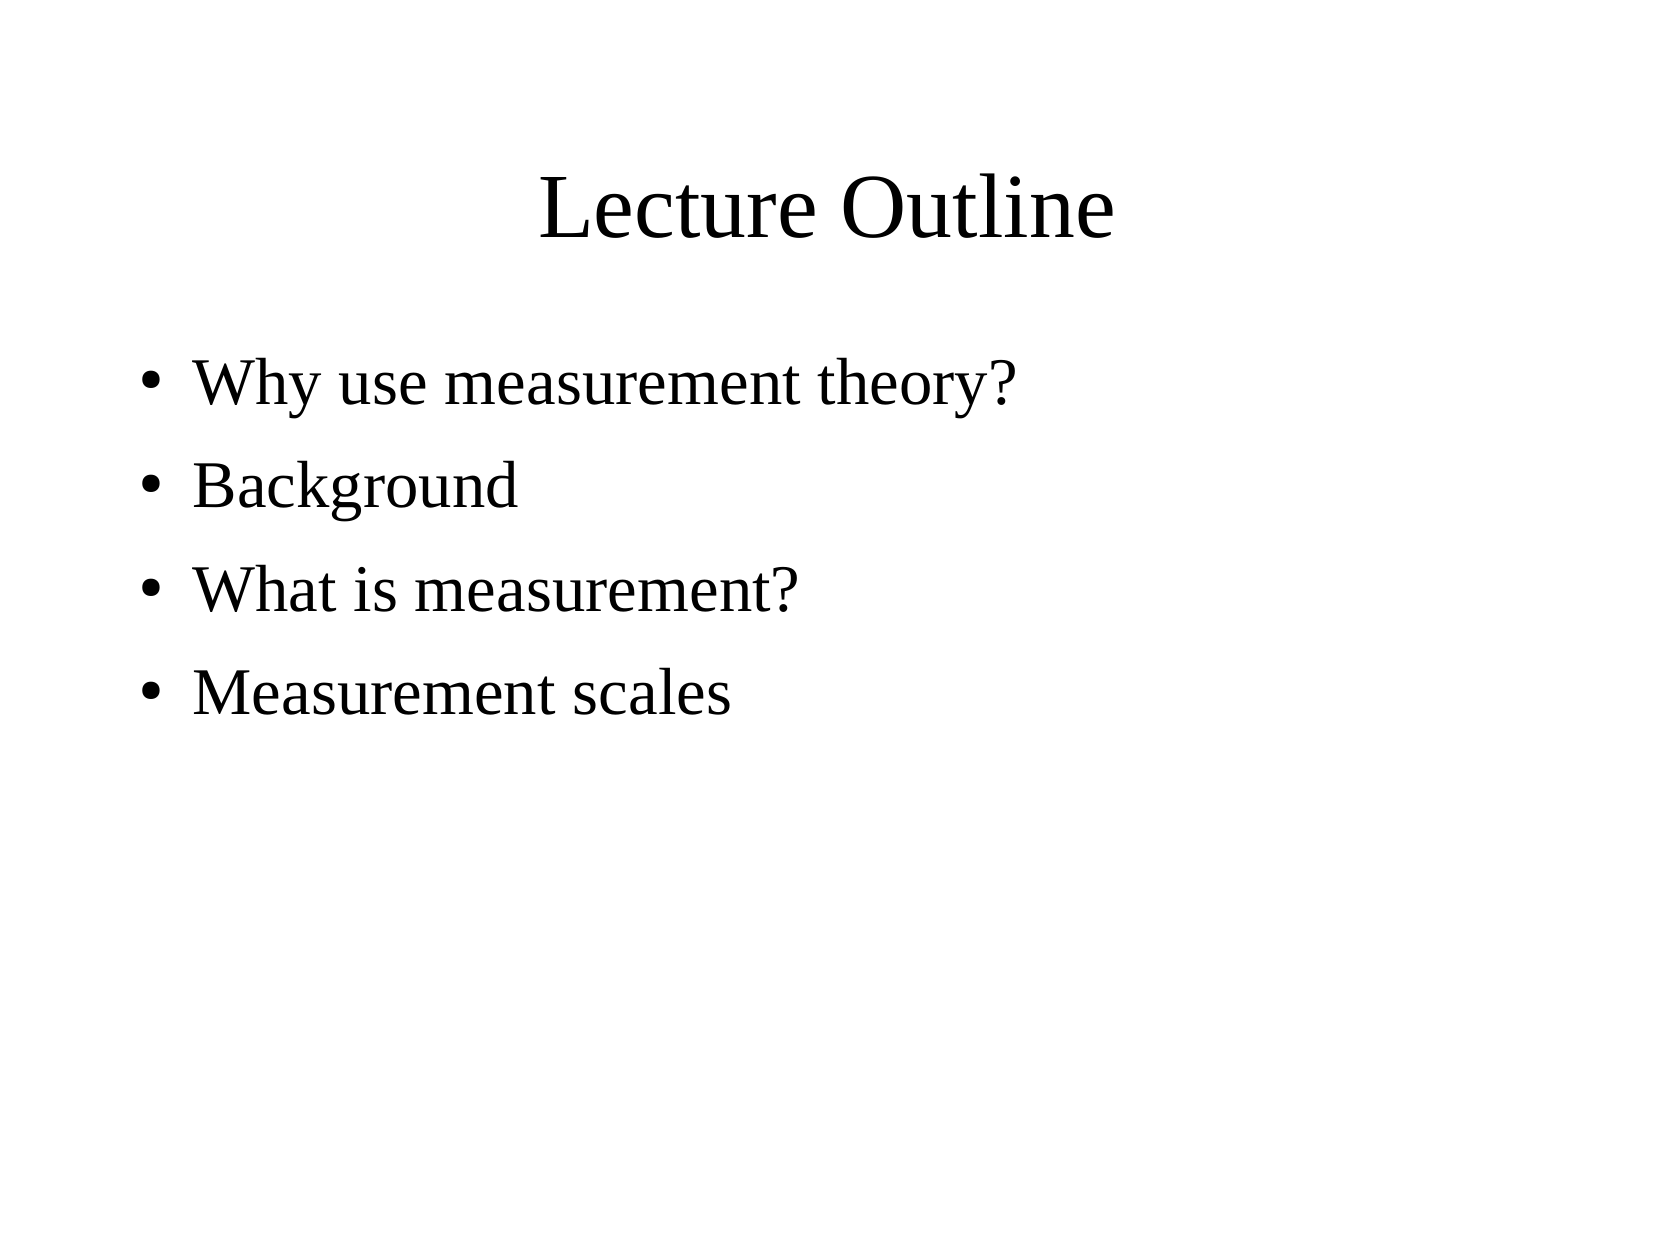

# Lecture Outline
Why use measurement theory?
Background
What is measurement?
Measurement scales